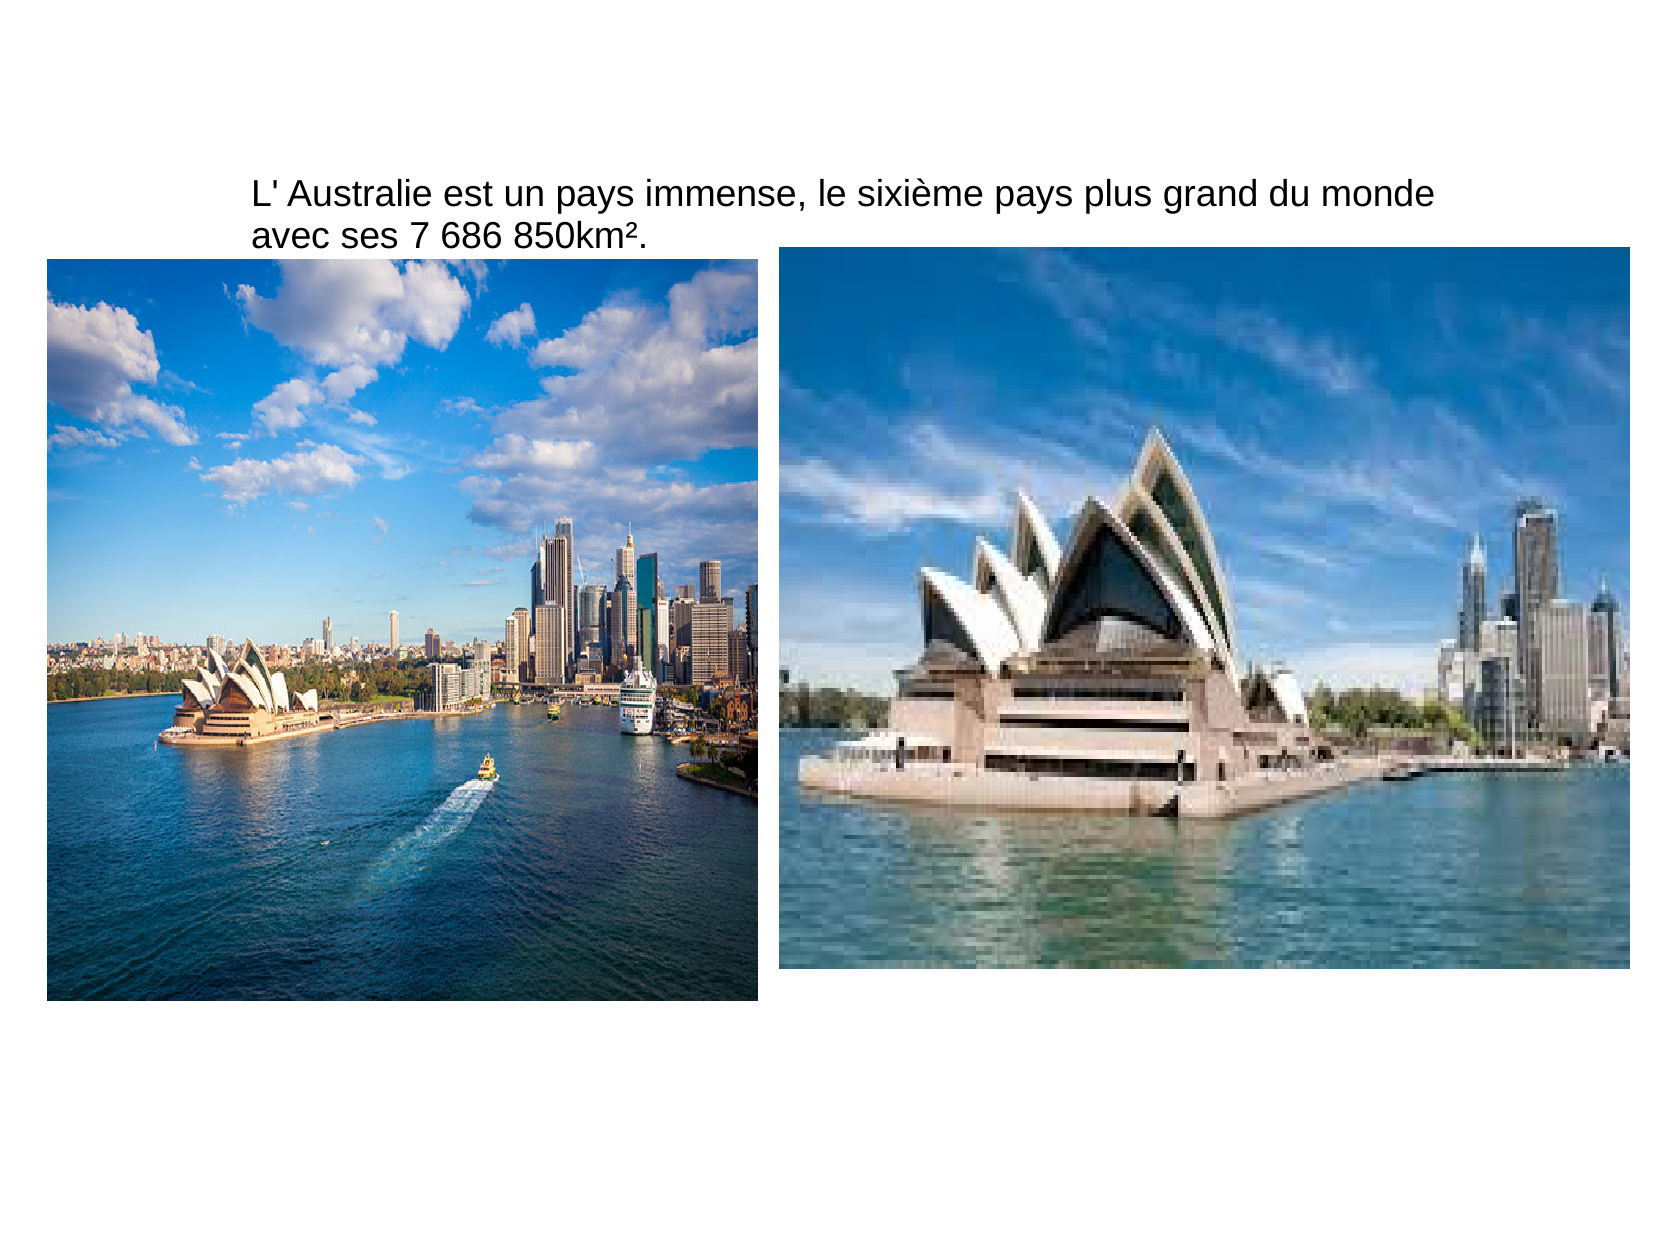

L' Australie est un pays immense, le sixième pays plus grand du monde
avec ses 7 686 850km².